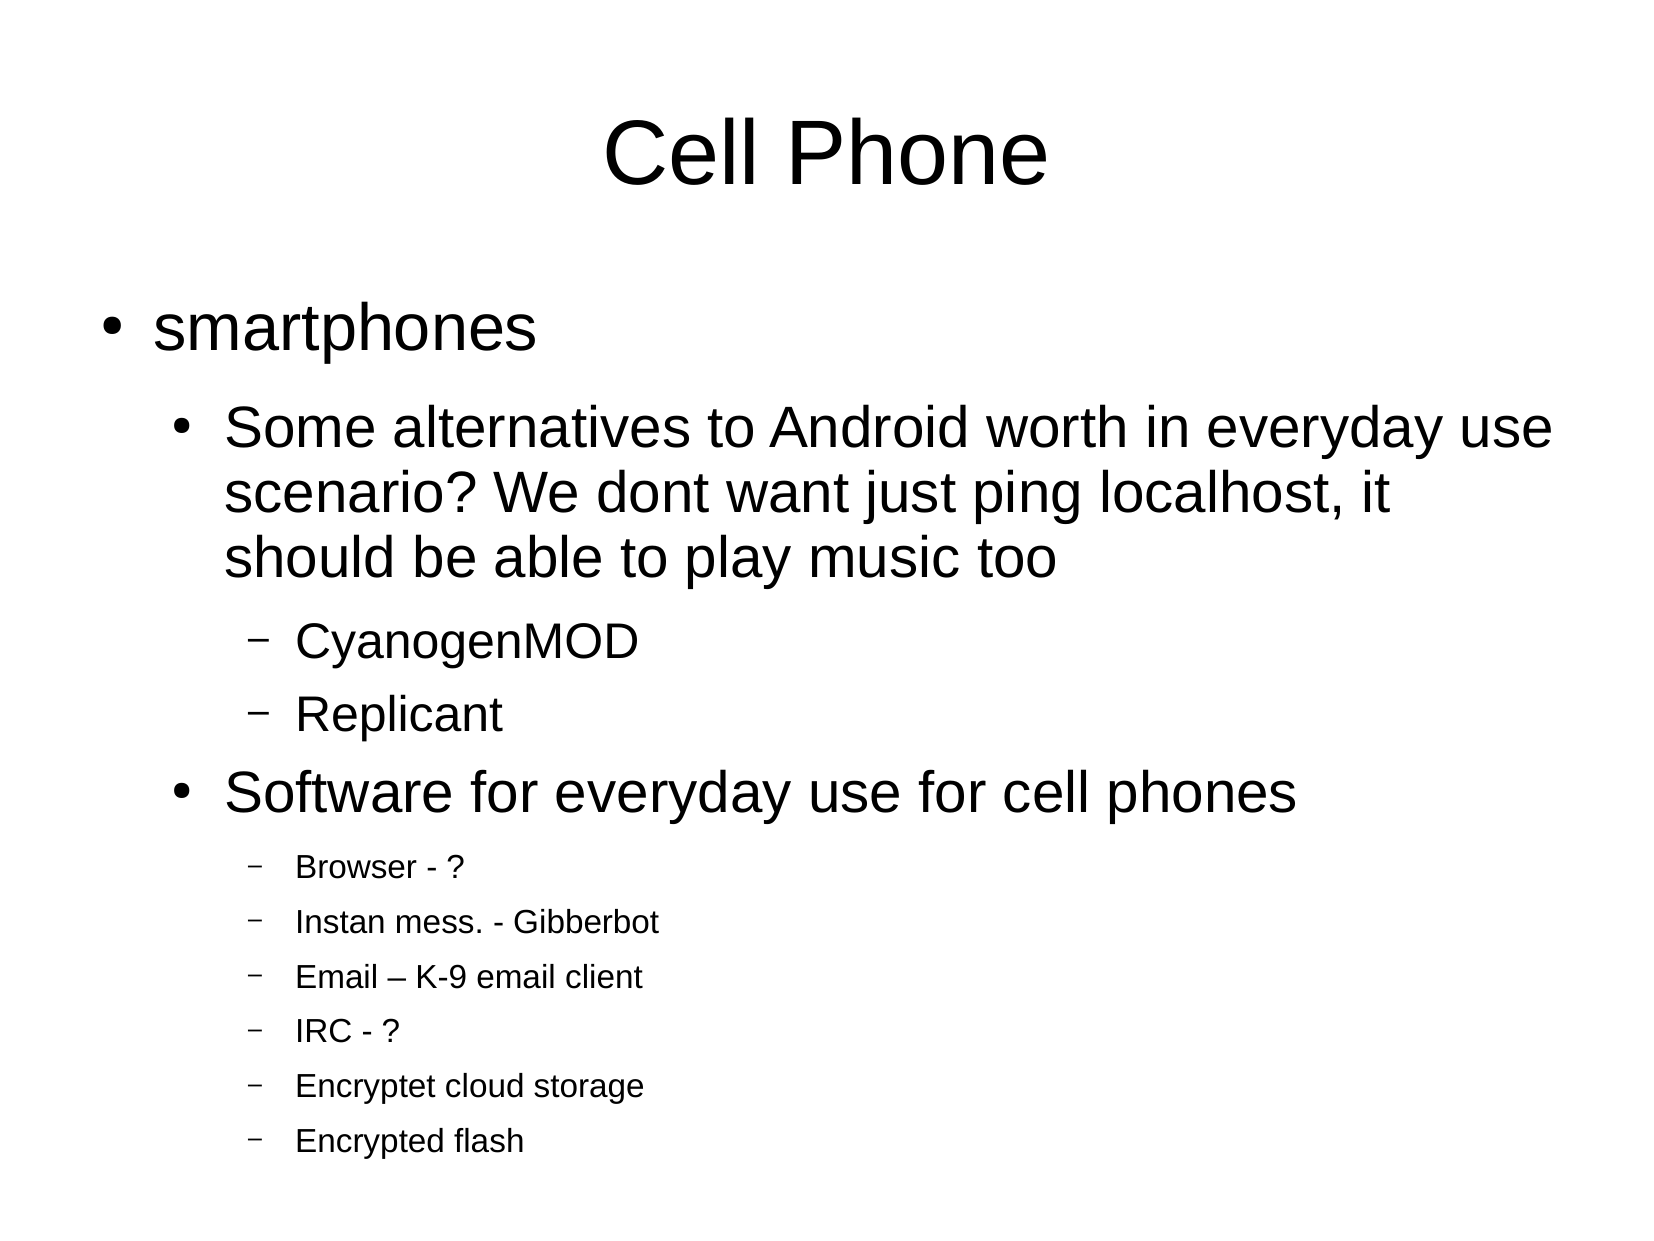

# Cell Phone
smartphones
Some alternatives to Android worth in everyday use scenario? We dont want just ping localhost, it should be able to play music too
CyanogenMOD
Replicant
Software for everyday use for cell phones
Browser - ?
Instan mess. - Gibberbot
Email – K-9 email client
IRC - ?
Encryptet cloud storage
Encrypted flash